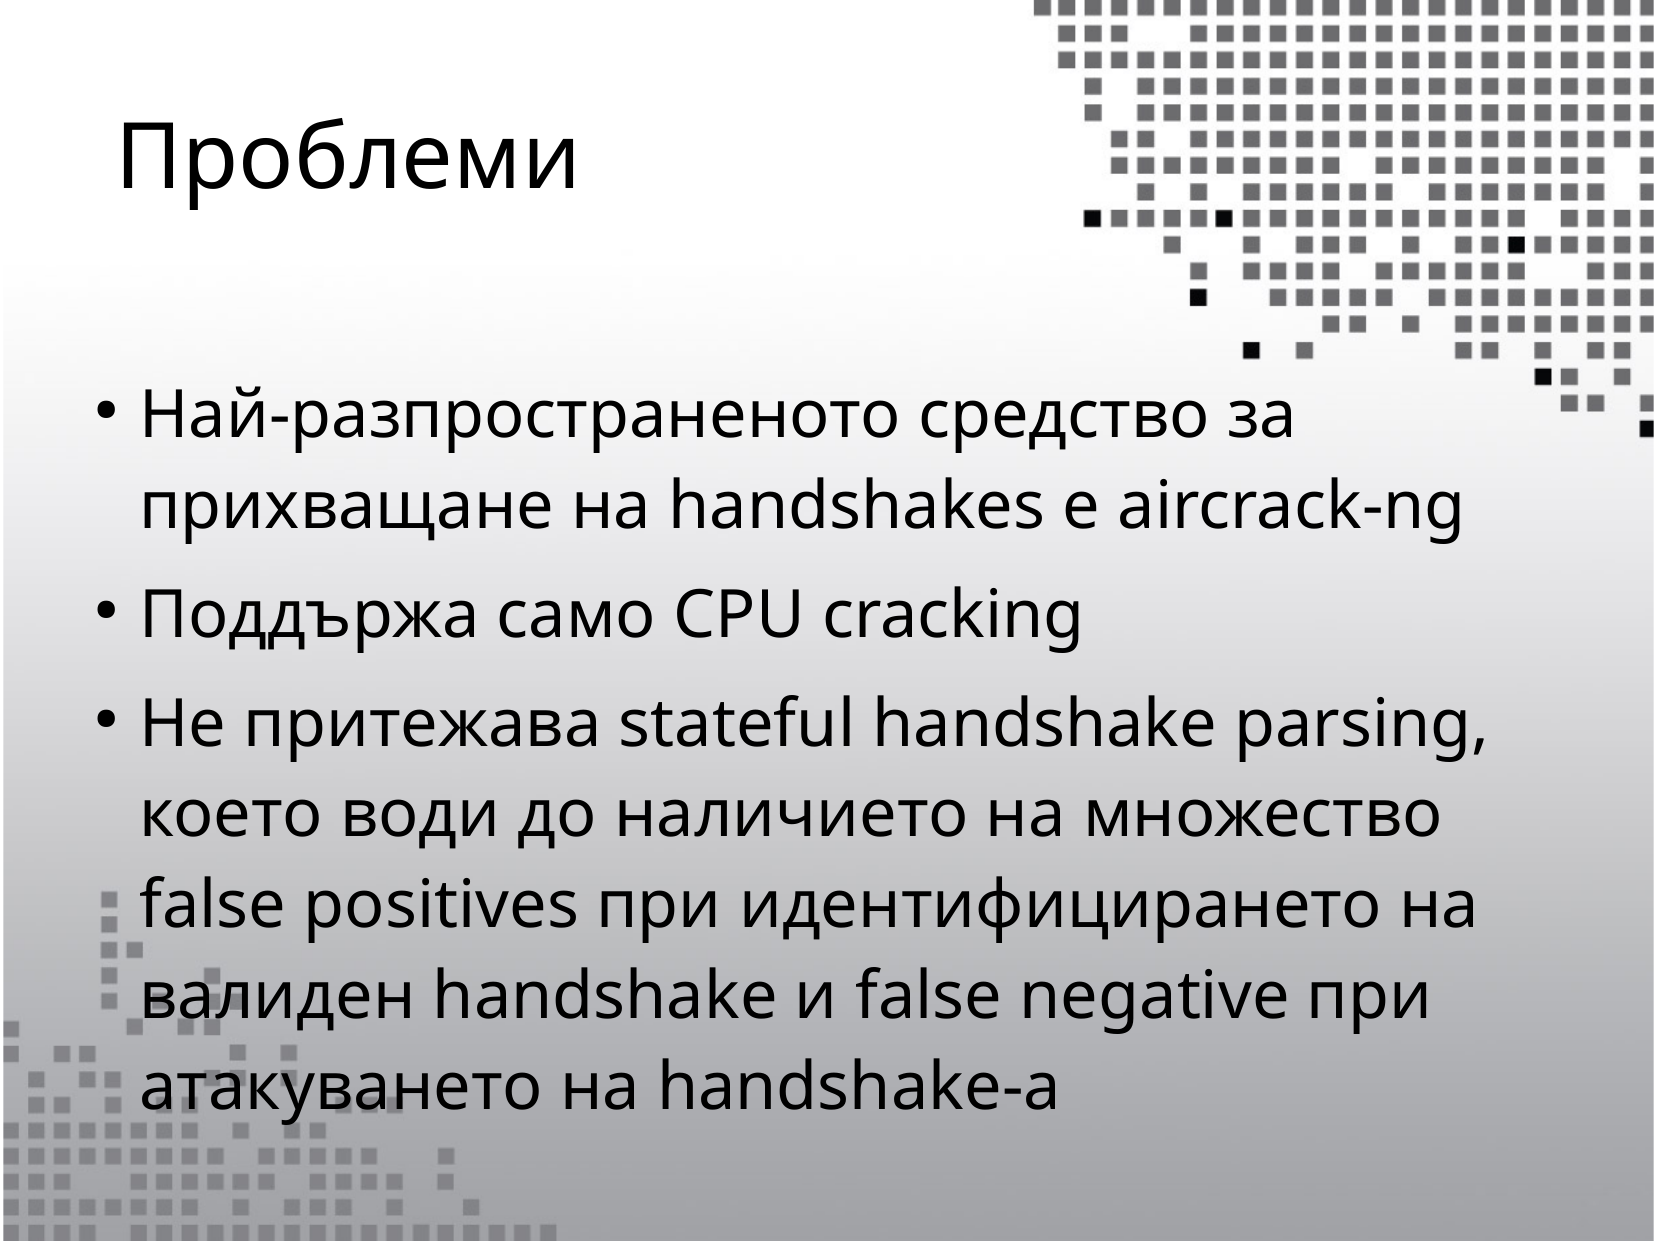

# Проблеми
Най-разпространеното средство за прихващане на handshakes е aircrack-ng
Поддържа само CPU cracking
Не притежава stateful handshake parsing, което води до наличието на множество false positives при идентифицирането на валиден handshake и false negative при атакуването на handshake-а